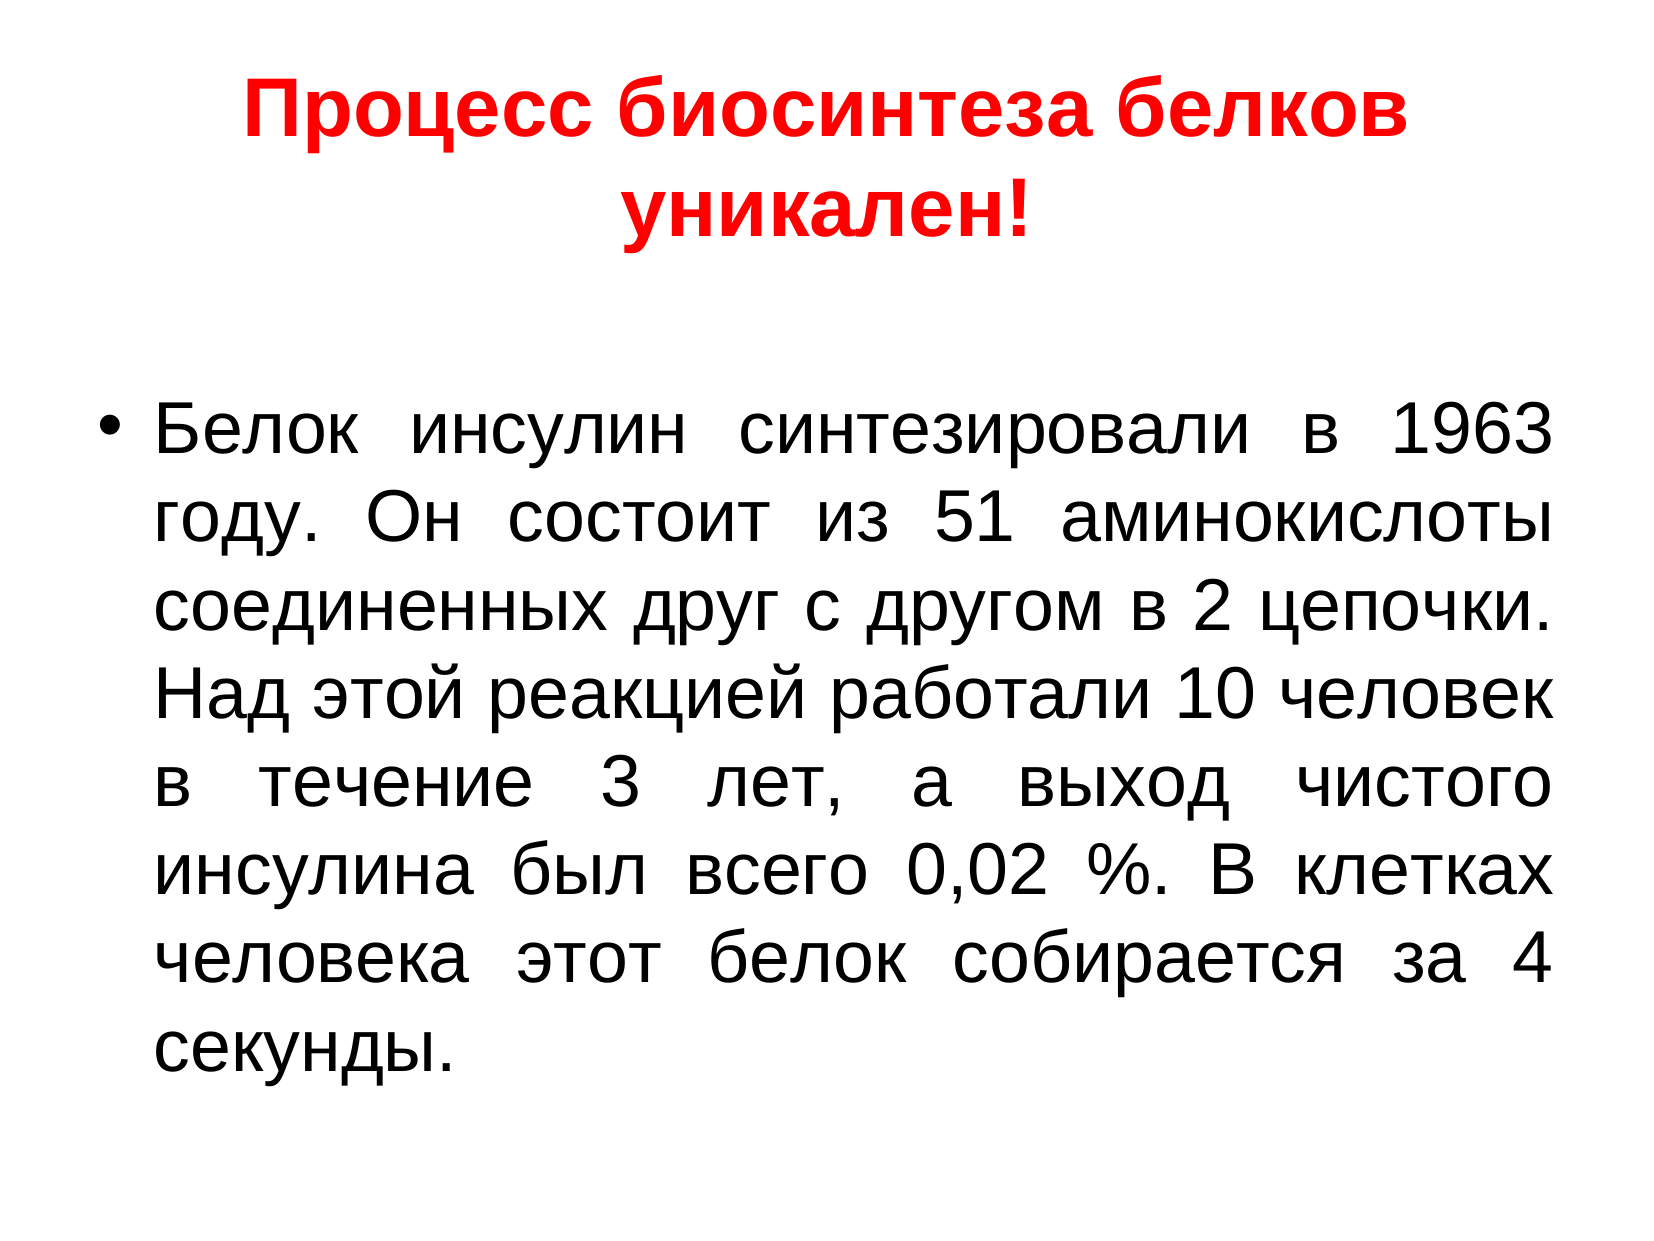

# Процесс биосинтеза белков уникален!
Белок инсулин синтезировали в 1963 году. Он состоит из 51 аминокислоты соединенных друг с другом в 2 цепочки. Над этой реакцией работали 10 человек в течение 3 лет, а выход чистого инсулина был всего 0,02 %. В клетках человека этот белок собирается за 4 секунды.